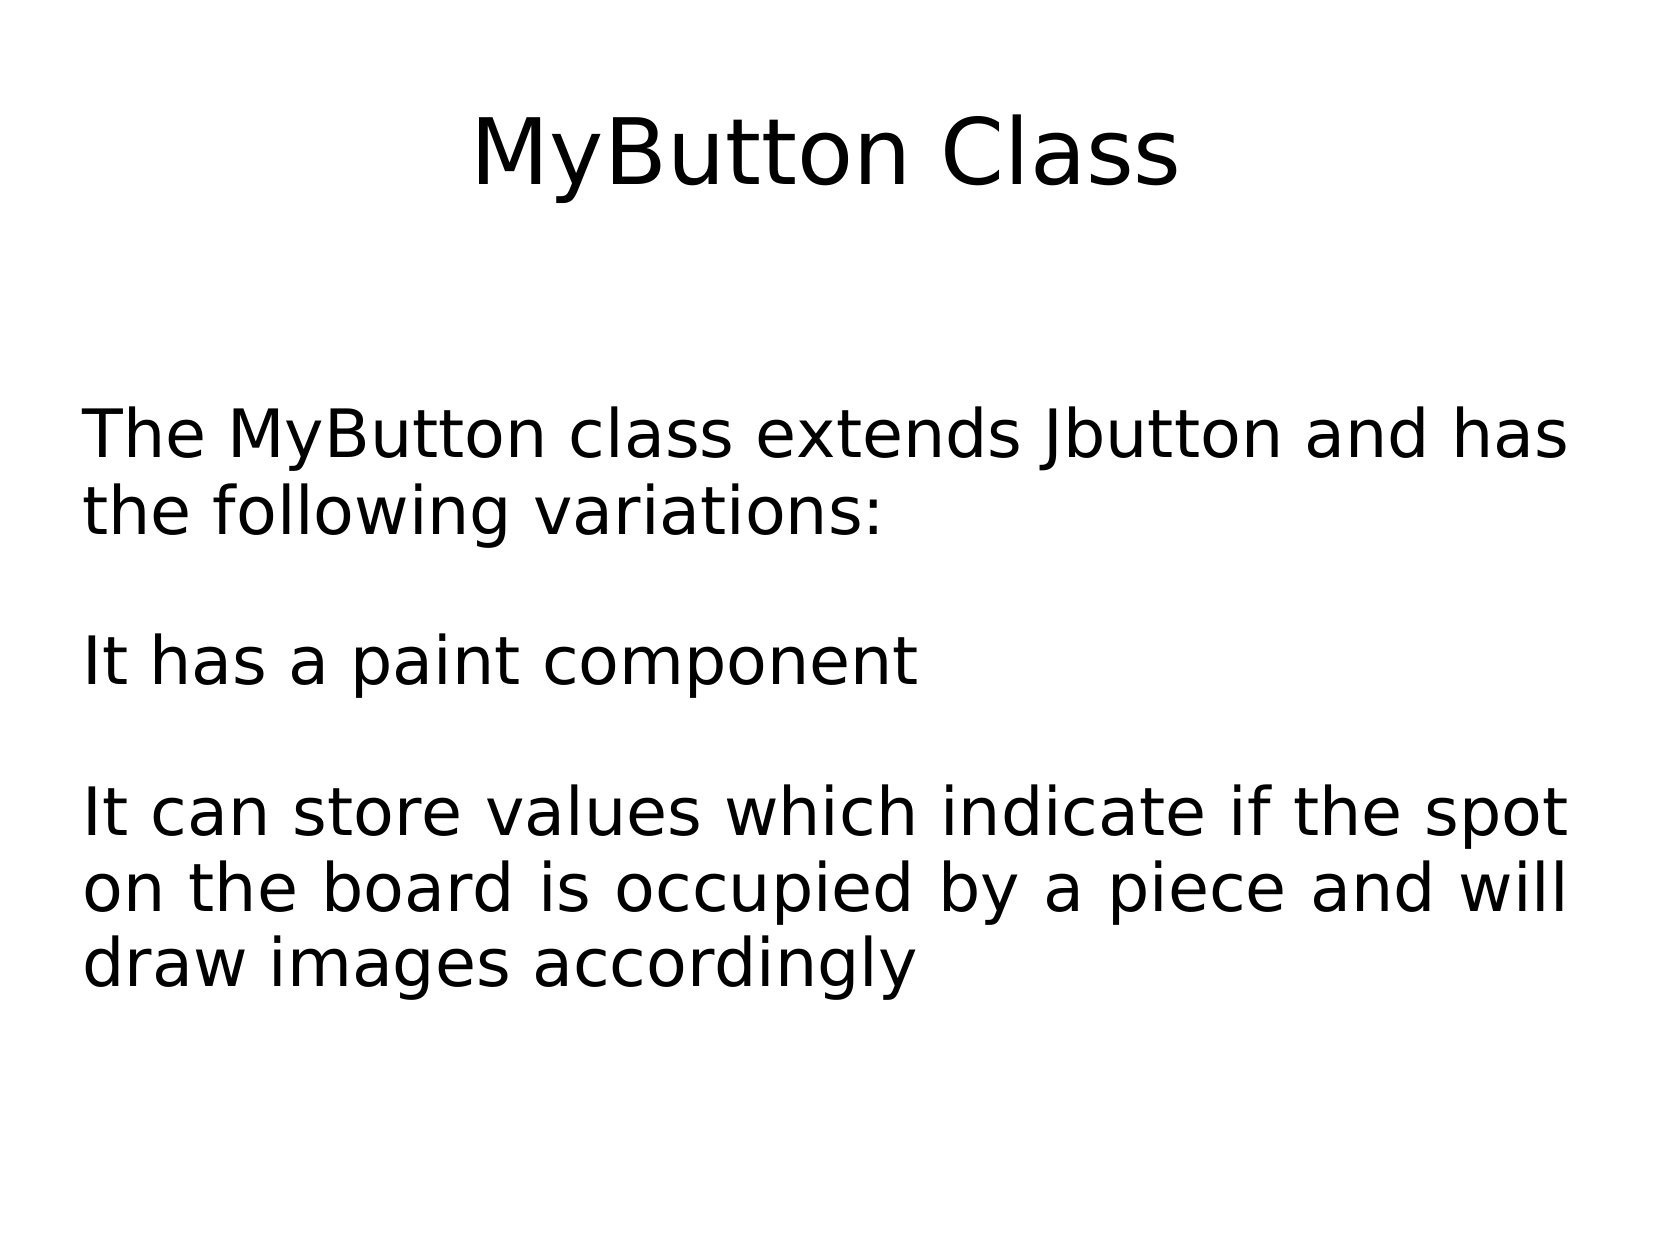

# MyButton Class
The MyButton class extends Jbutton and has the following variations:
It has a paint component
It can store values which indicate if the spot on the board is occupied by a piece and will draw images accordingly